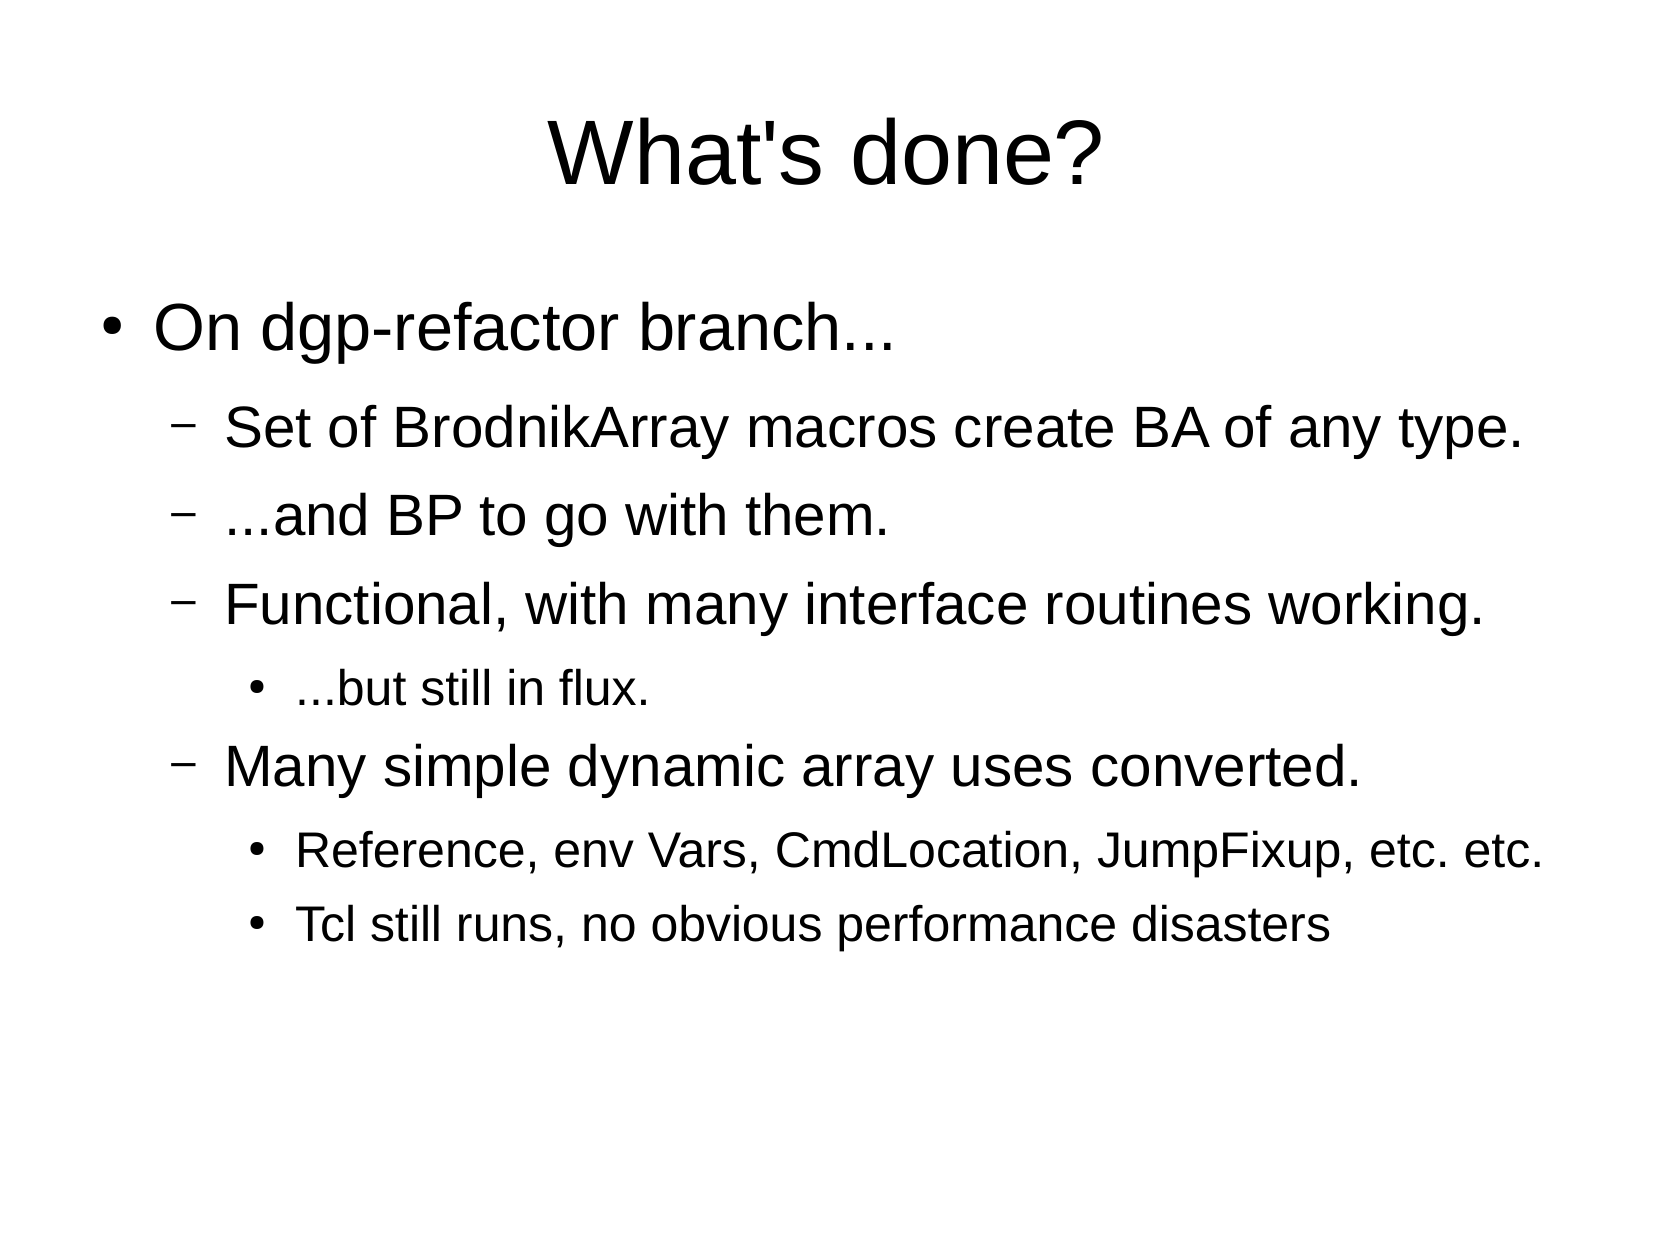

# What's done?
On dgp-refactor branch...
Set of BrodnikArray macros create BA of any type.
...and BP to go with them.
Functional, with many interface routines working.
...but still in flux.
Many simple dynamic array uses converted.
Reference, env Vars, CmdLocation, JumpFixup, etc. etc.
Tcl still runs, no obvious performance disasters